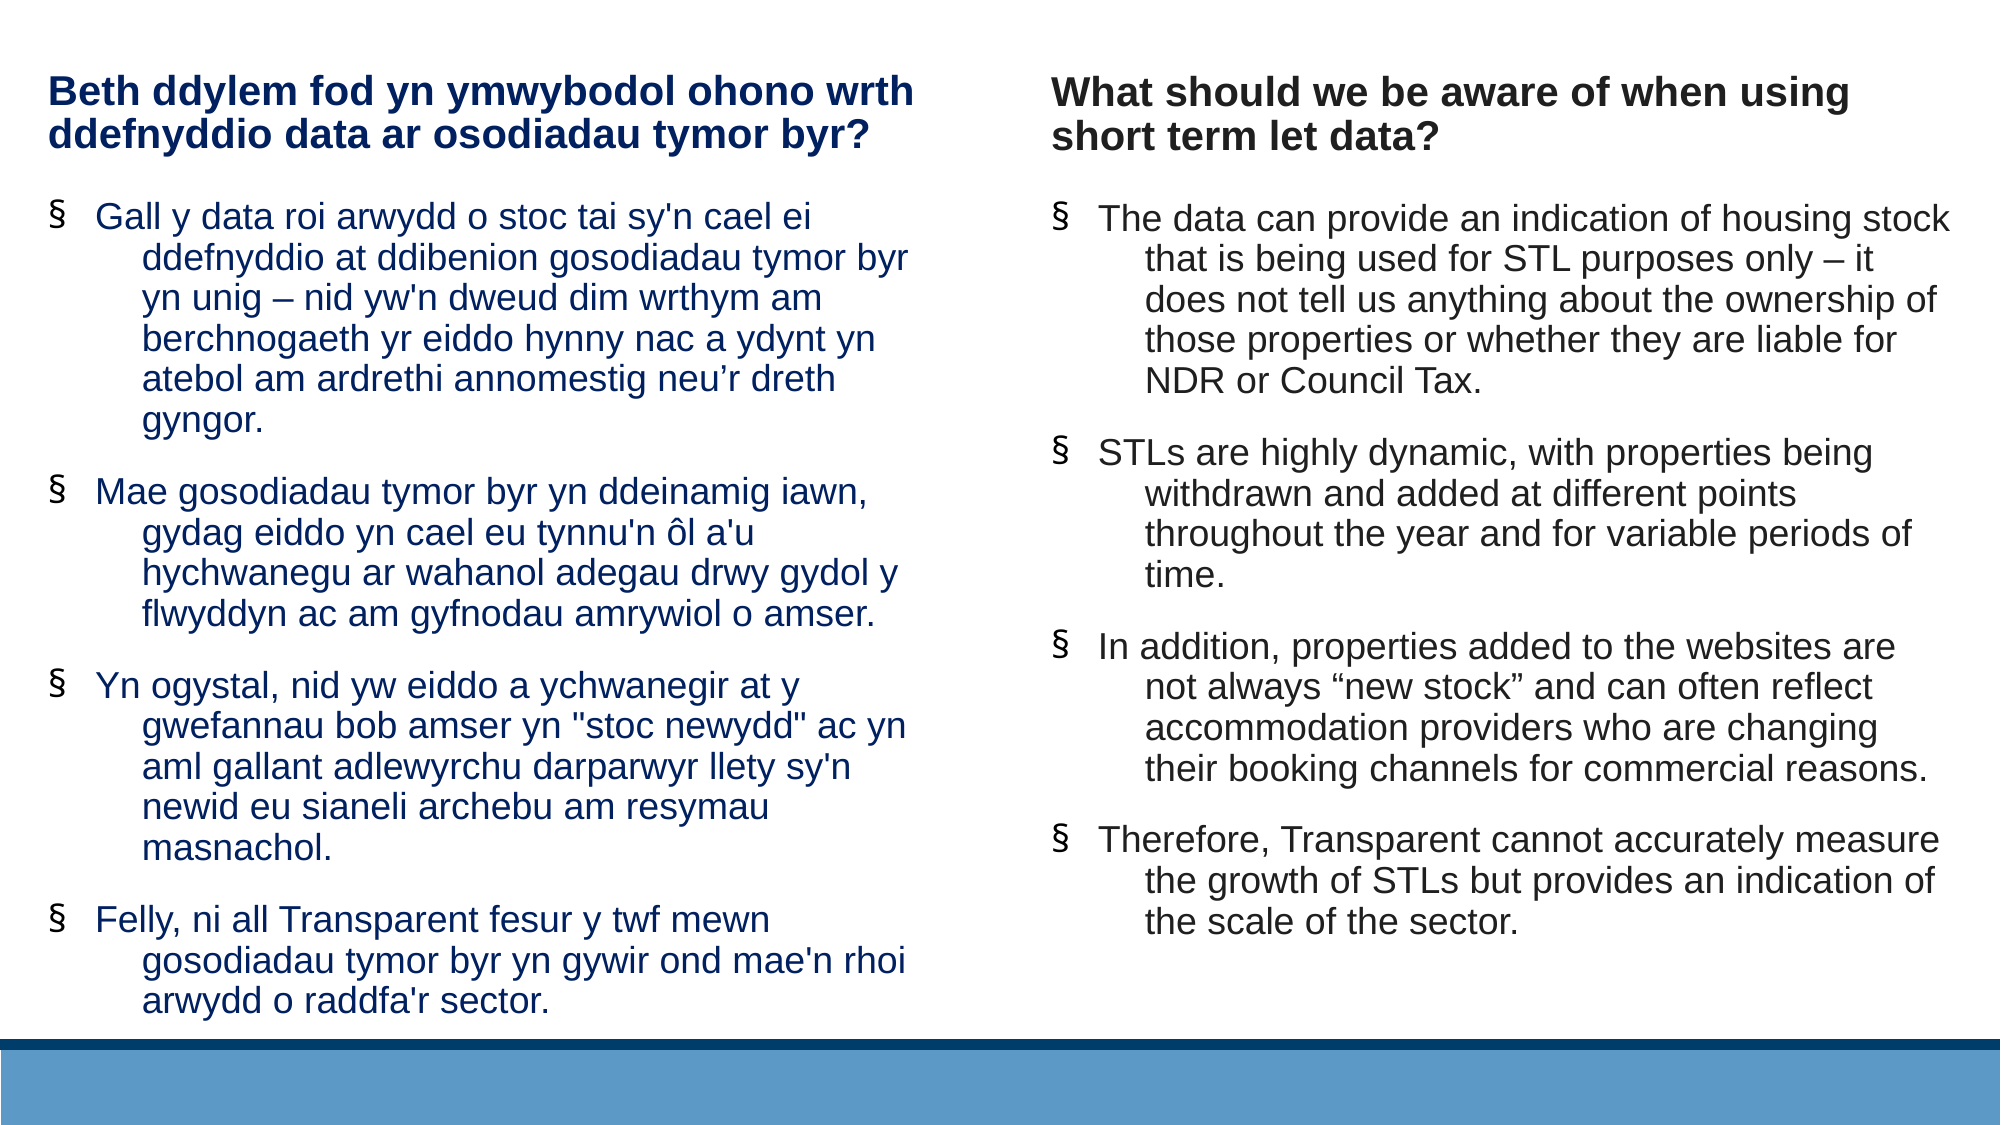

Beth ddylem fod yn ymwybodol ohono wrth ddefnyddio data ar osodiadau tymor byr?
Gall y data roi arwydd o stoc tai sy'n cael ei ddefnyddio at ddibenion gosodiadau tymor byr yn unig – nid yw'n dweud dim wrthym am berchnogaeth yr eiddo hynny nac a ydynt yn atebol am ardrethi annomestig neu’r dreth gyngor.
Mae gosodiadau tymor byr yn ddeinamig iawn, gydag eiddo yn cael eu tynnu'n ôl a'u hychwanegu ar wahanol adegau drwy gydol y flwyddyn ac am gyfnodau amrywiol o amser.
Yn ogystal, nid yw eiddo a ychwanegir at y gwefannau bob amser yn "stoc newydd" ac yn aml gallant adlewyrchu darparwyr llety sy'n newid eu sianeli archebu am resymau masnachol.
Felly, ni all Transparent fesur y twf mewn gosodiadau tymor byr yn gywir ond mae'n rhoi arwydd o raddfa'r sector.
What should we be aware of when using short term let data?
The data can provide an indication of housing stock that is being used for STL purposes only – it does not tell us anything about the ownership of those properties or whether they are liable for NDR or Council Tax.
STLs are highly dynamic, with properties being withdrawn and added at different points throughout the year and for variable periods of time.
In addition, properties added to the websites are not always “new stock” and can often reflect accommodation providers who are changing their booking channels for commercial reasons.
Therefore, Transparent cannot accurately measure the growth of STLs but provides an indication of the scale of the sector.